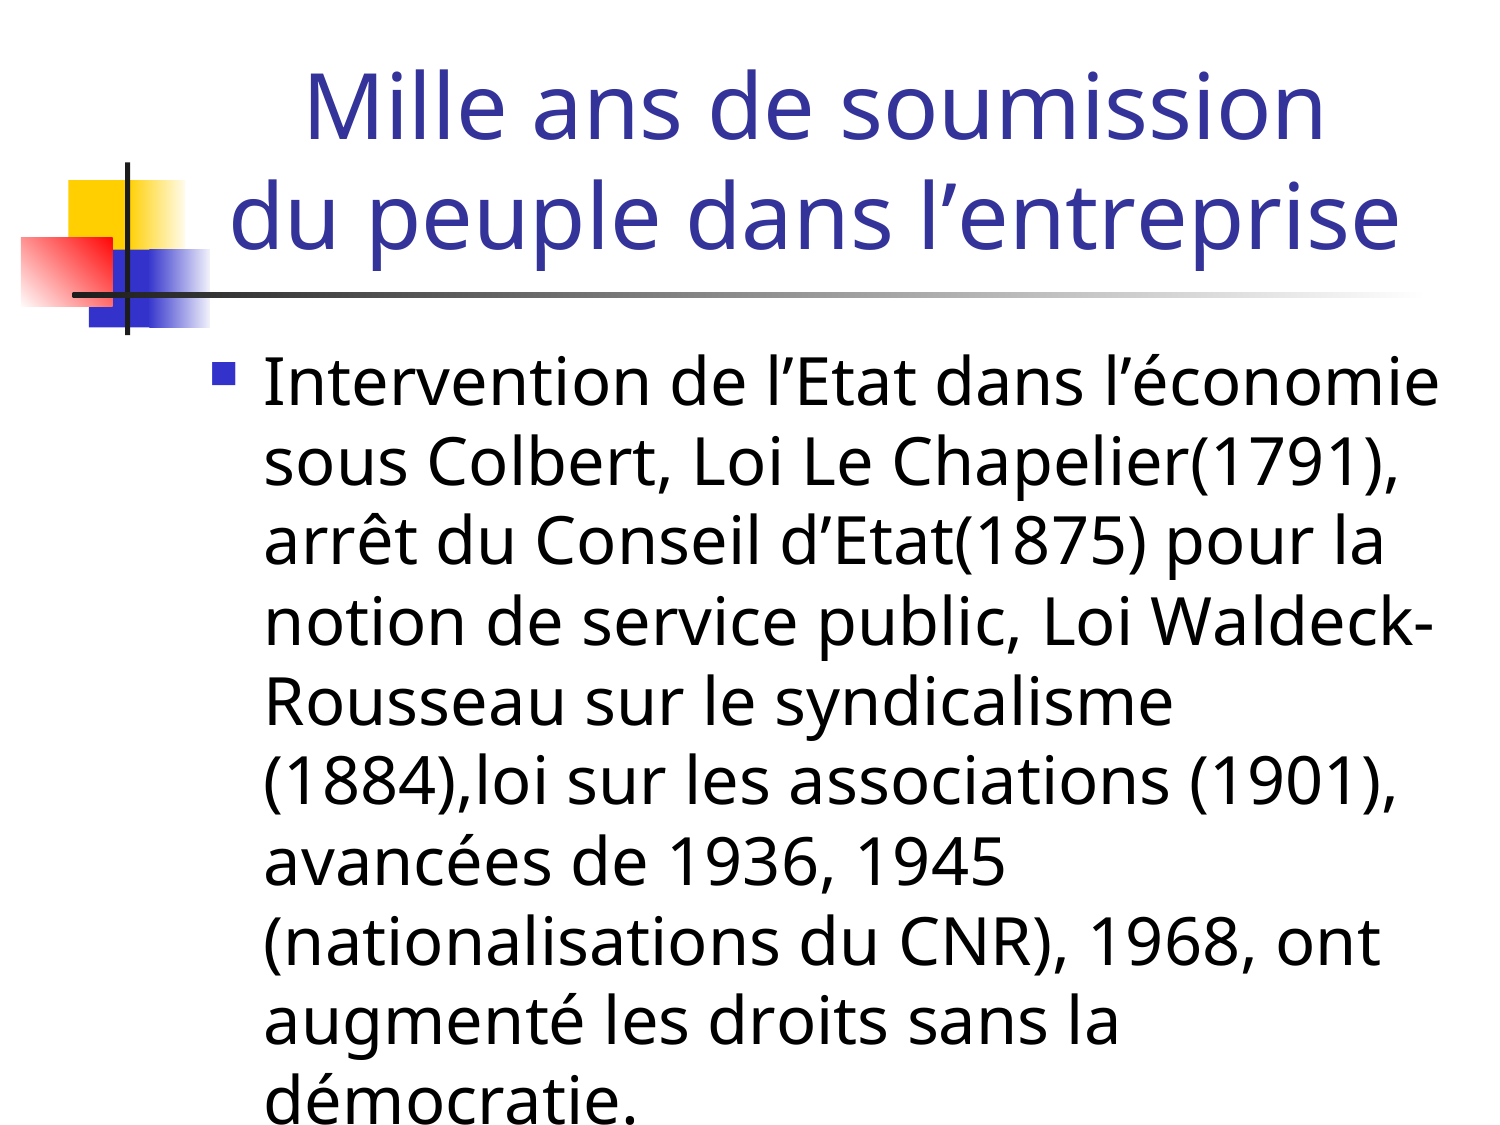

Mille ans de soumission
du peuple dans l’entreprise
Intervention de l’Etat dans l’économie sous Colbert, Loi Le Chapelier(1791), arrêt du Conseil d’Etat(1875) pour la notion de service public, Loi Waldeck-Rousseau sur le syndicalisme (1884),loi sur les associations (1901), avancées de 1936, 1945 (nationalisations du CNR), 1968, ont augmenté les droits sans la démocratie.